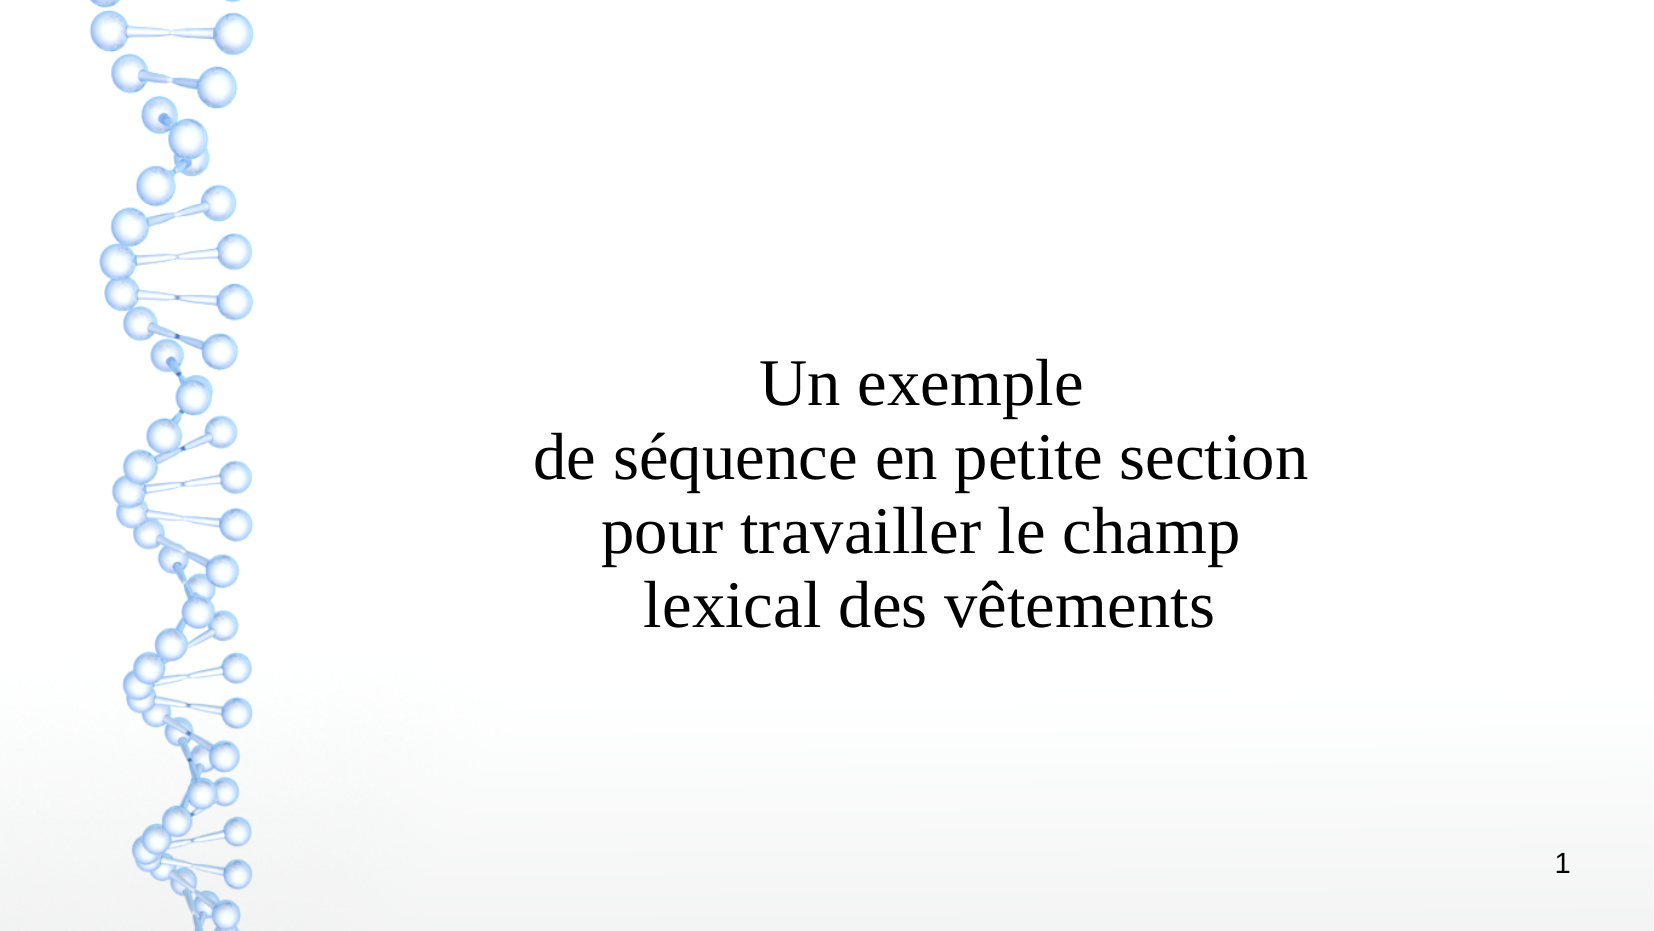

#
Un exemple
de séquence en petite section
pour travailler le champ
lexical des vêtements
1